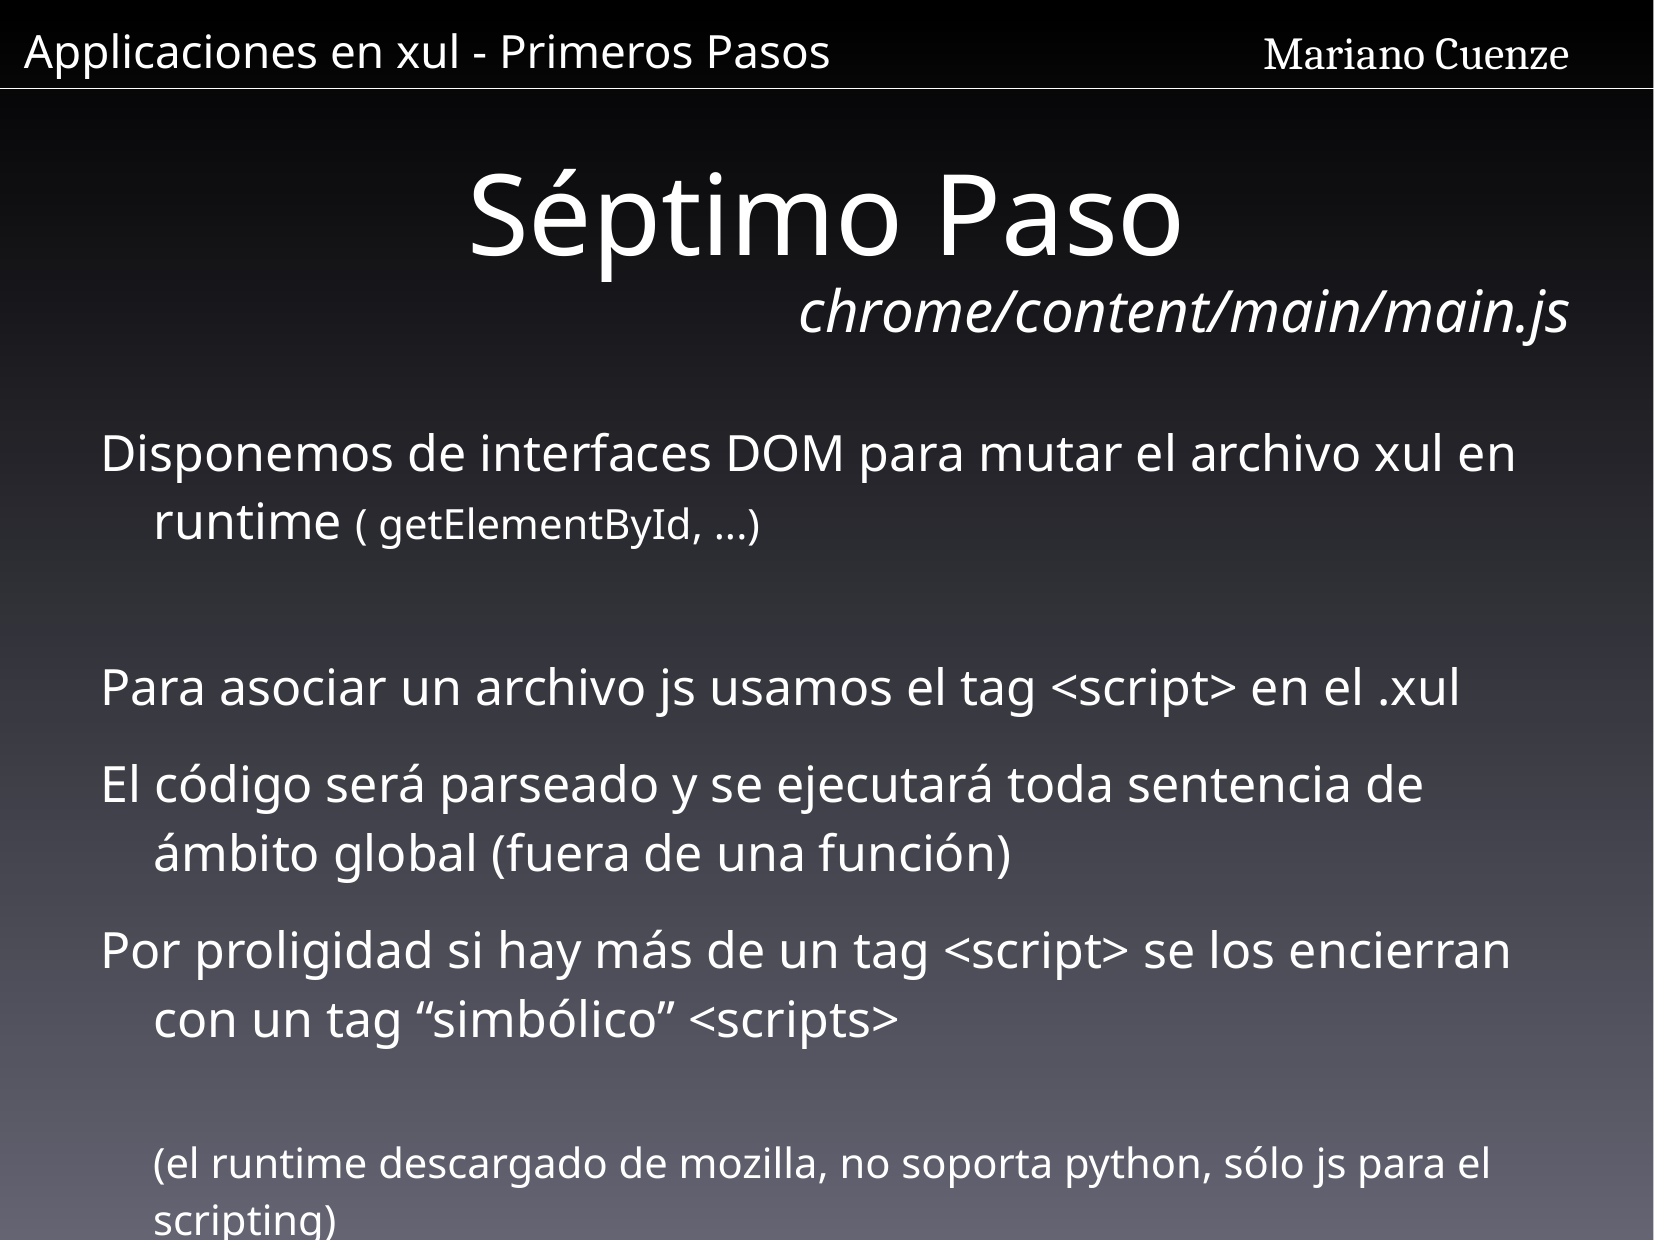

Applicaciones en xul - Primeros Pasos
Mariano Cuenze
# Séptimo Paso
chrome/content/main/main.js
Disponemos de interfaces DOM para mutar el archivo xul en runtime ( getElementById, ...)
Para asociar un archivo js usamos el tag <script> en el .xul
El código será parseado y se ejecutará toda sentencia de ámbito global (fuera de una función)
Por proligidad si hay más de un tag <script> se los encierran con un tag “simbólico” <scripts>
(el runtime descargado de mozilla, no soporta python, sólo js para el scripting)